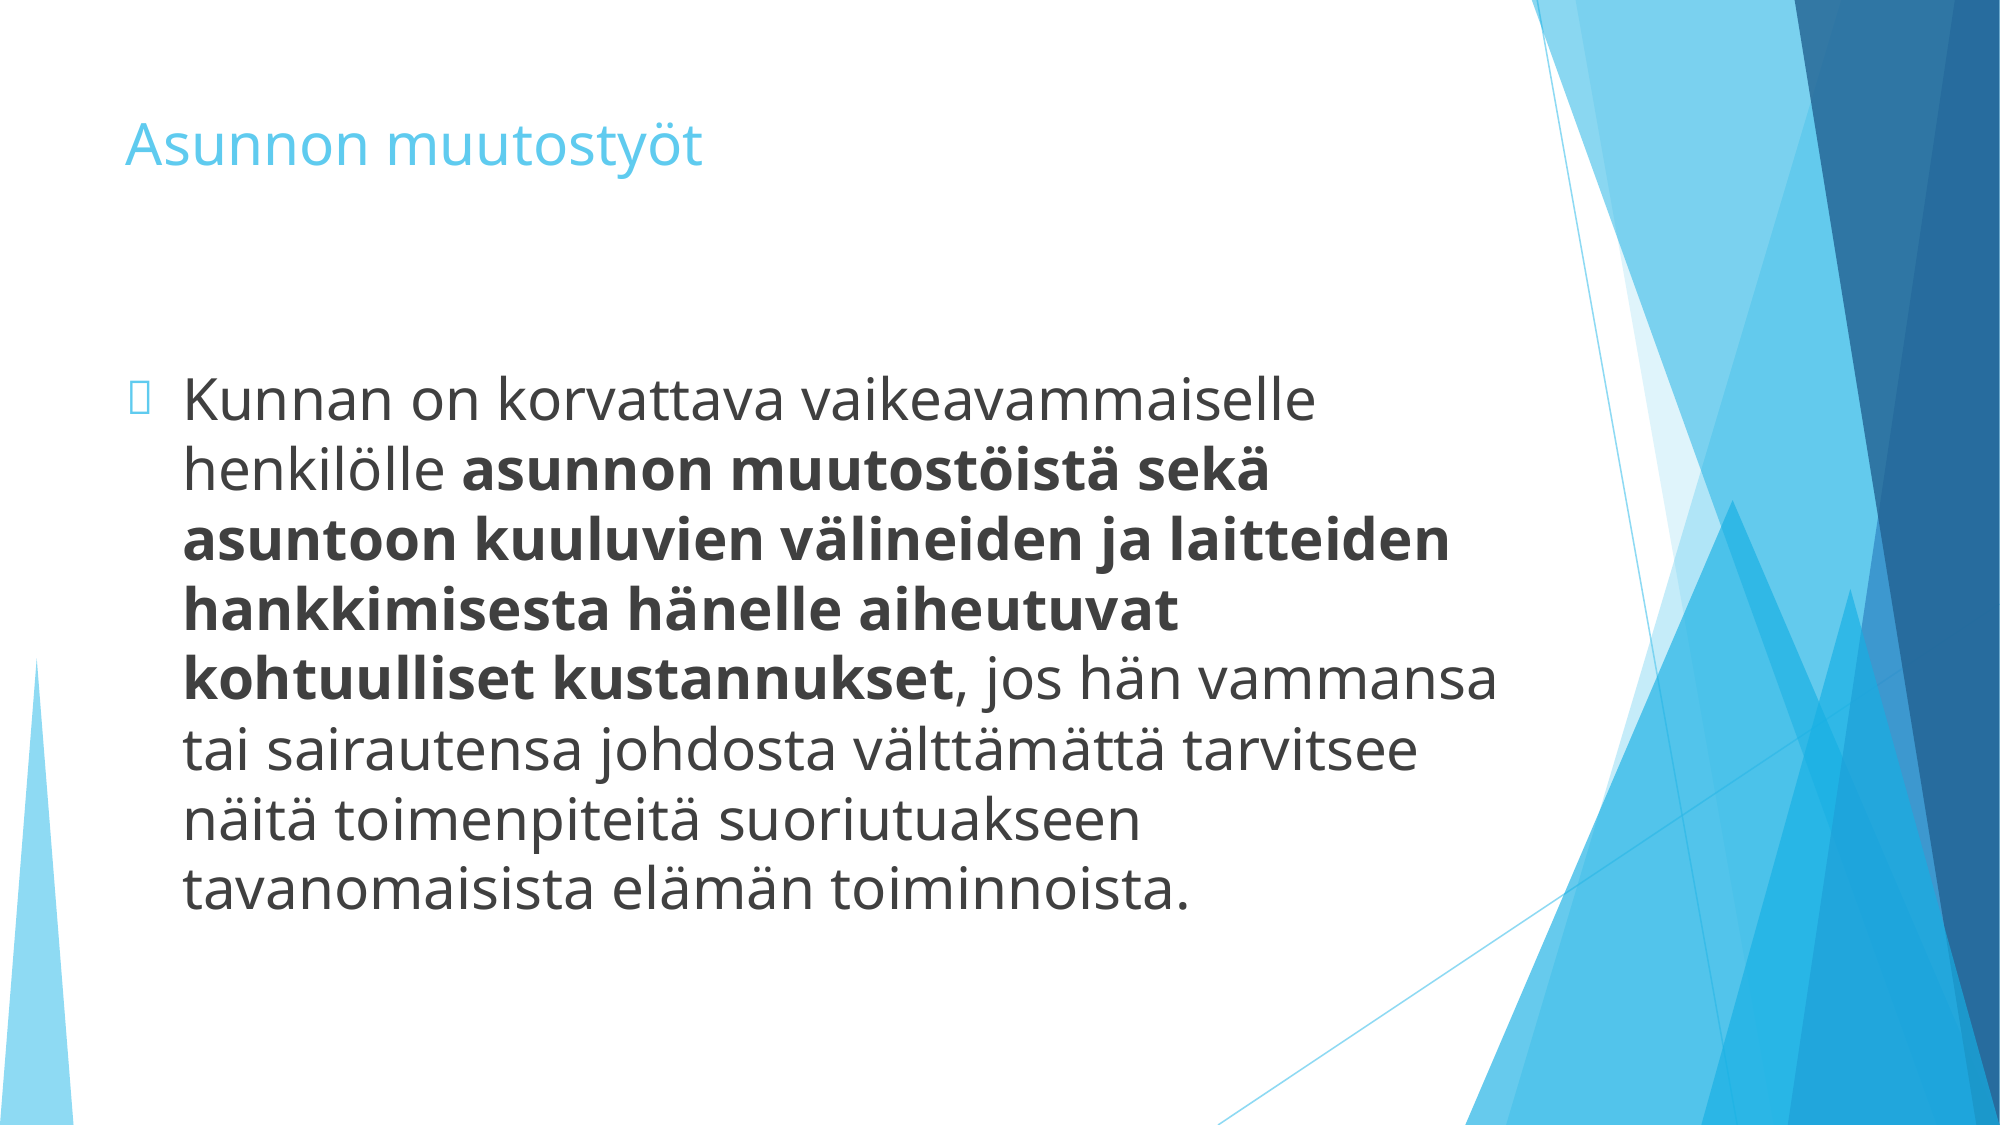

# Asunnon muutostyöt
Kunnan on korvattava vaikeavammaiselle henkilölle asunnon muutostöistä sekä asuntoon kuuluvien välineiden ja laitteiden hankkimisesta hänelle aiheutuvat kohtuulliset kustannukset, jos hän vammansa tai sairautensa johdosta välttämättä tarvitsee näitä toimenpiteitä suoriutuakseen tavanomaisista elämän toiminnoista.